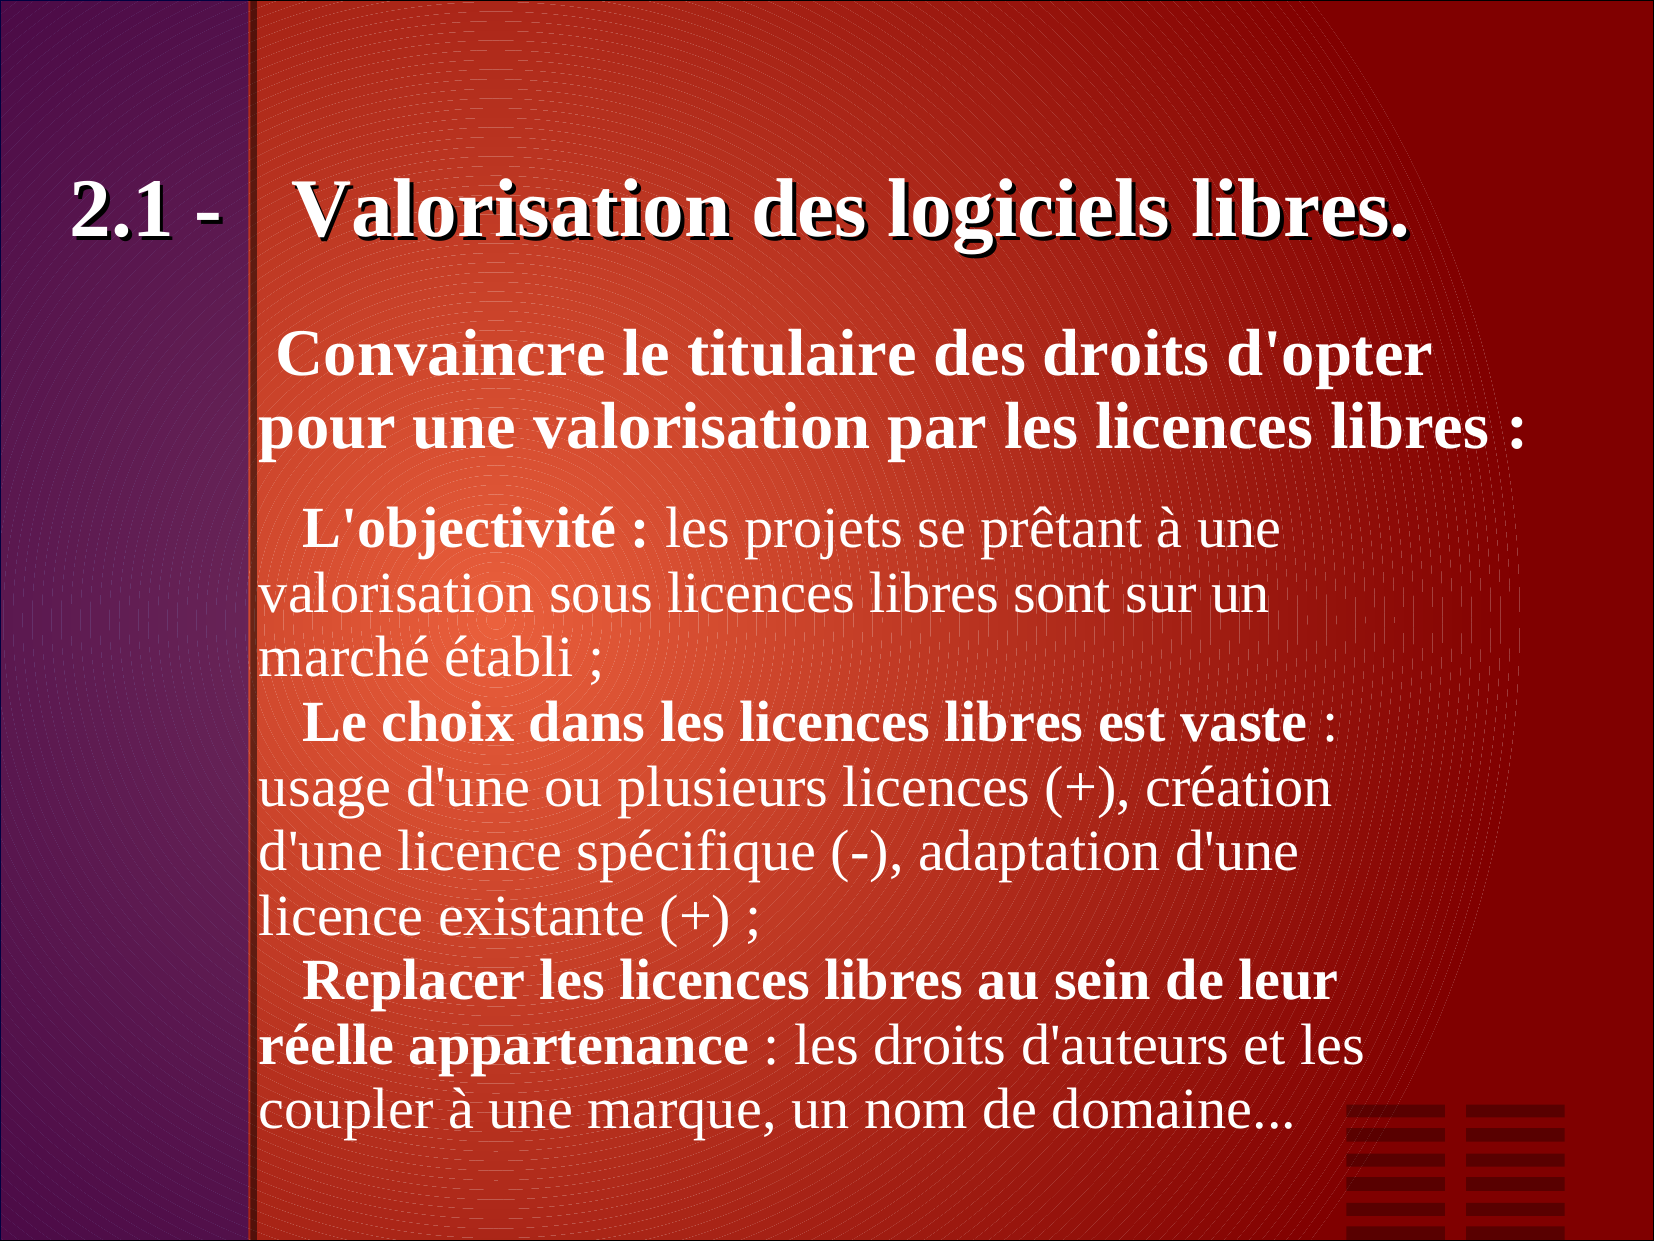

# 2.1 - 	Valorisation des logiciels libres.
 Convaincre le titulaire des droits d'opter 	pour une valorisation par les licences libres :
 L'objectivité : les projets se prêtant à une 				valorisation sous licences libres sont sur un 				marché établi ;
 Le choix dans les licences libres est vaste : 			usage d'une ou plusieurs licences (+), création 			d'une licence spécifique (-), adaptation d'une 			licence existante (+) ;
 Replacer les licences libres au sein de leur 			réelle appartenance : les droits d'auteurs et les 		coupler à une marque, un nom de domaine...